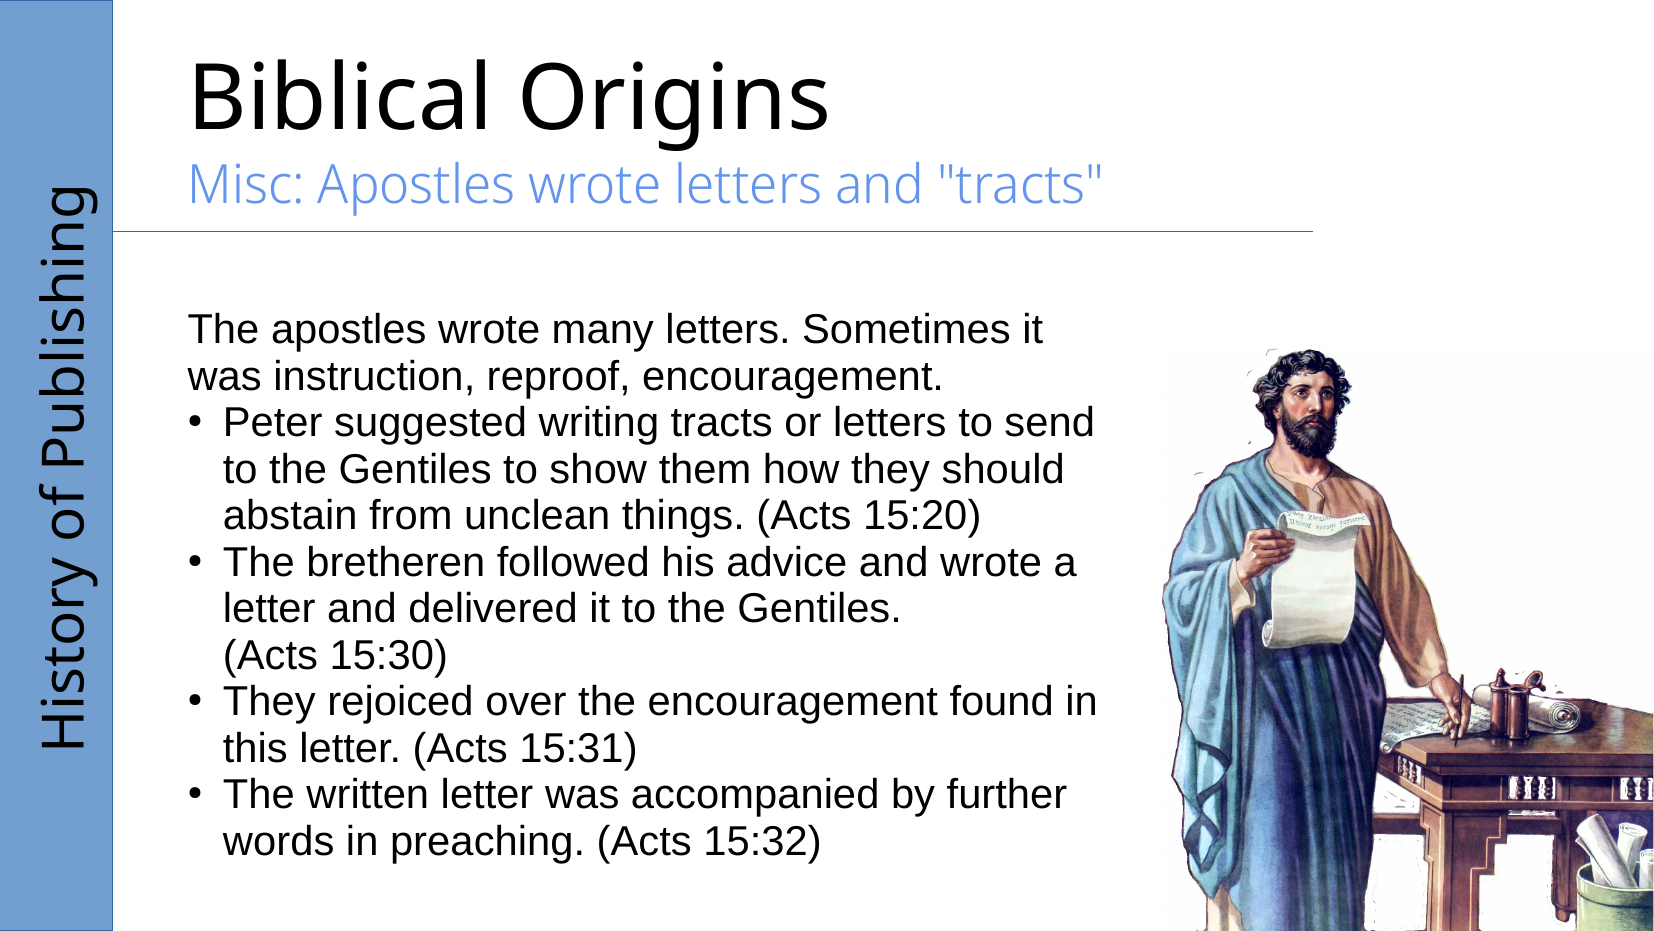

# Biblical Origins
Misc: Apostles wrote letters and "tracts"
The apostles wrote many letters. Sometimes it was instruction, reproof, encouragement.
Peter suggested writing tracts or letters to send to the Gentiles to show them how they should abstain from unclean things. (Acts 15:20)
The bretheren followed his advice and wrote a letter and delivered it to the Gentiles. (Acts 15:30)
They rejoiced over the encouragement found in this letter. (Acts 15:31)
The written letter was accompanied by further words in preaching. (Acts 15:32)
History of Publishing